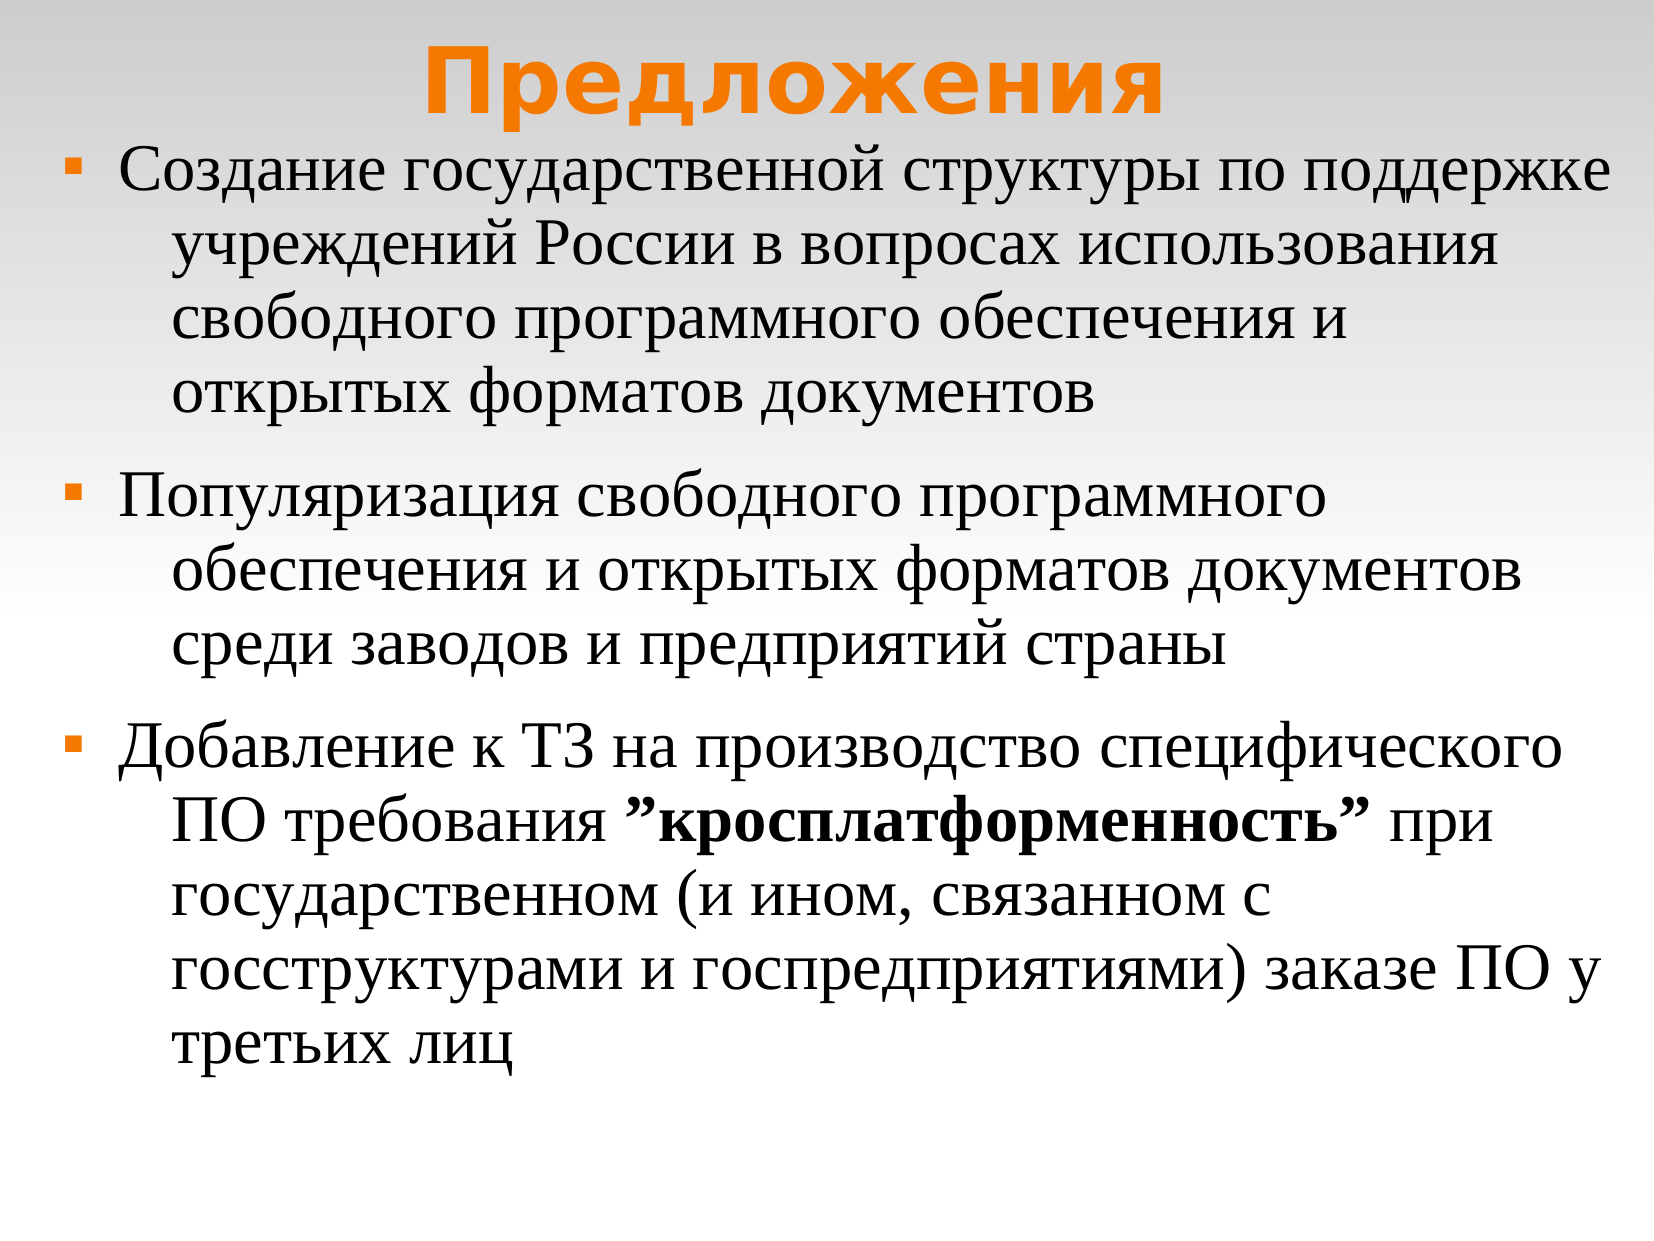

# Предложения
Создание государственной структуры по поддержке учреждений России в вопросах использования свободного программного обеспечения и открытых форматов документов
Популяризация свободного программного обеспечения и открытых форматов документов среди заводов и предприятий страны
Добавление к ТЗ на производство специфического ПО требования ”кросплатформенность” при государственном (и ином, связанном с госструктурами и госпредприятиями) заказе ПО у третьих лиц